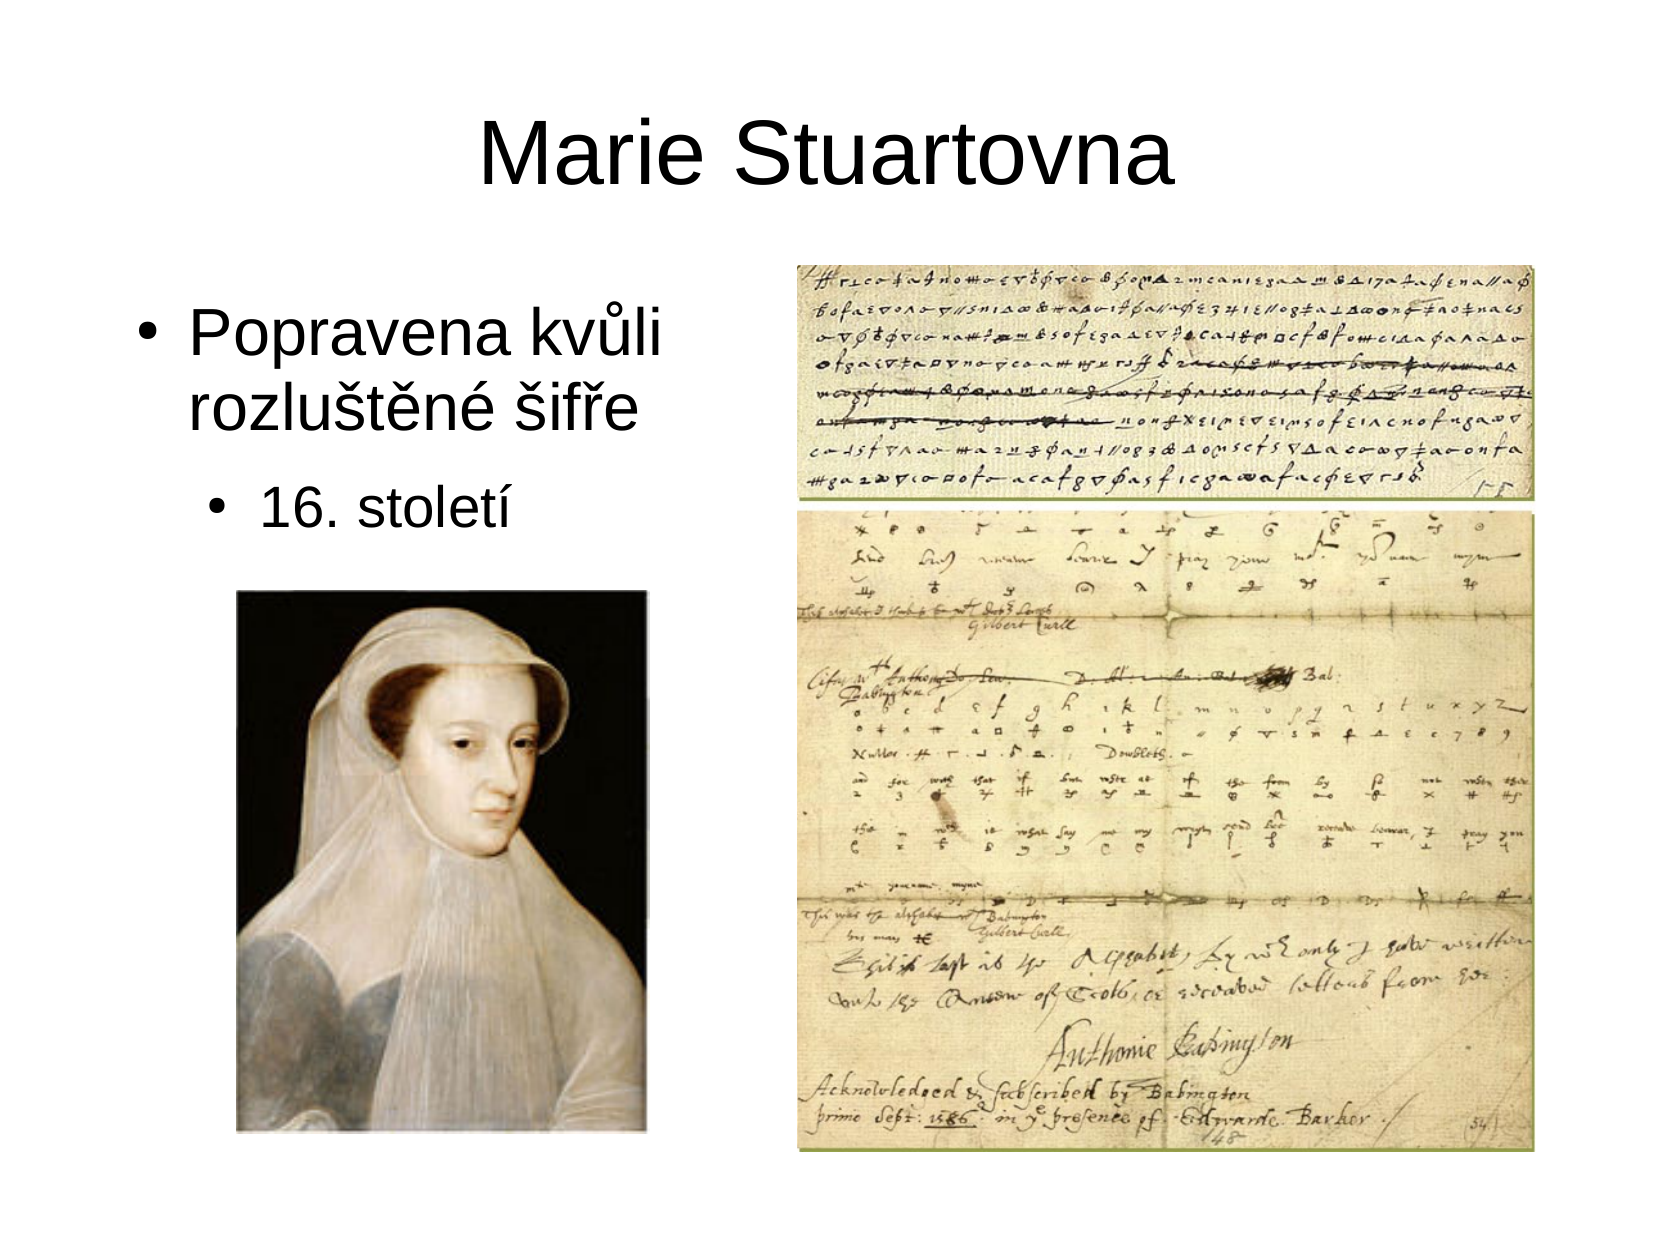

# Marie Stuartovna
Popravena kvůli rozluštěné šifře
16. století